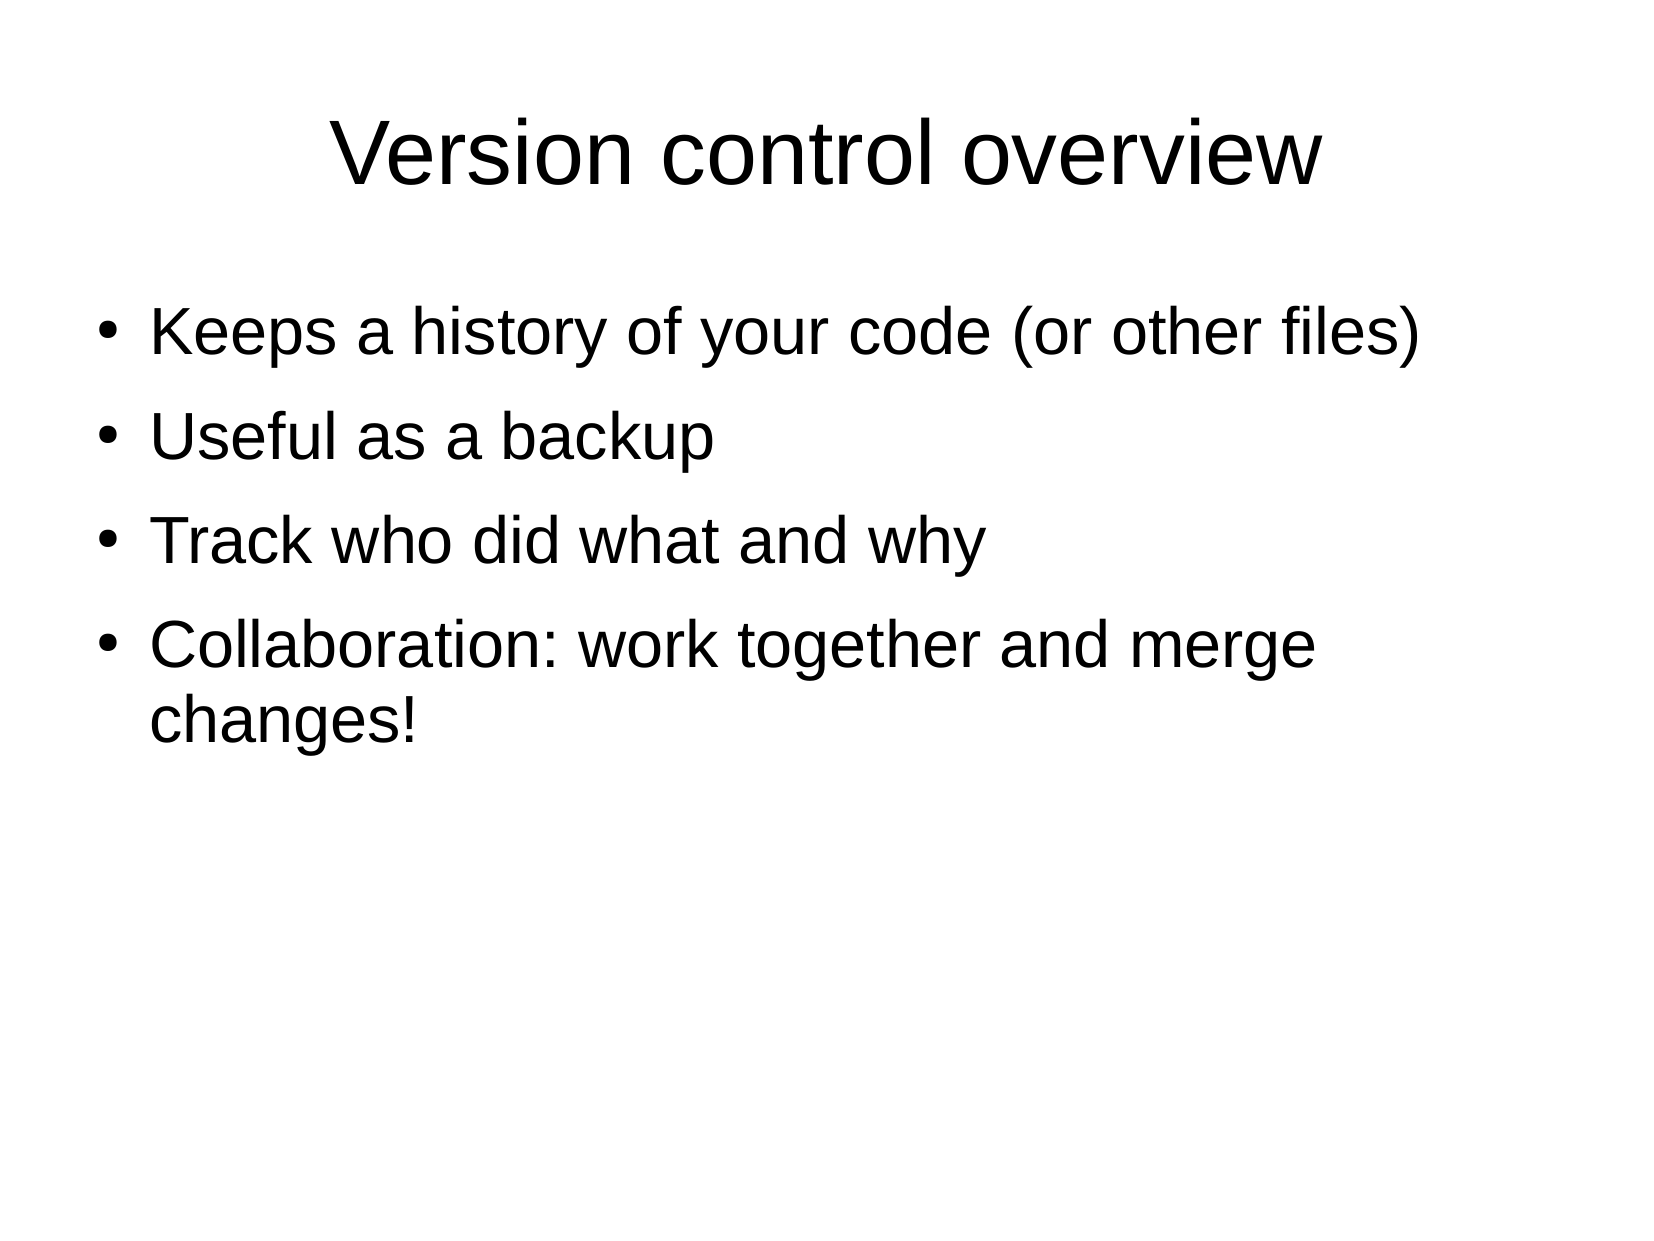

# Version control overview
Keeps a history of your code (or other files)
Useful as a backup
Track who did what and why
Collaboration: work together and merge changes!